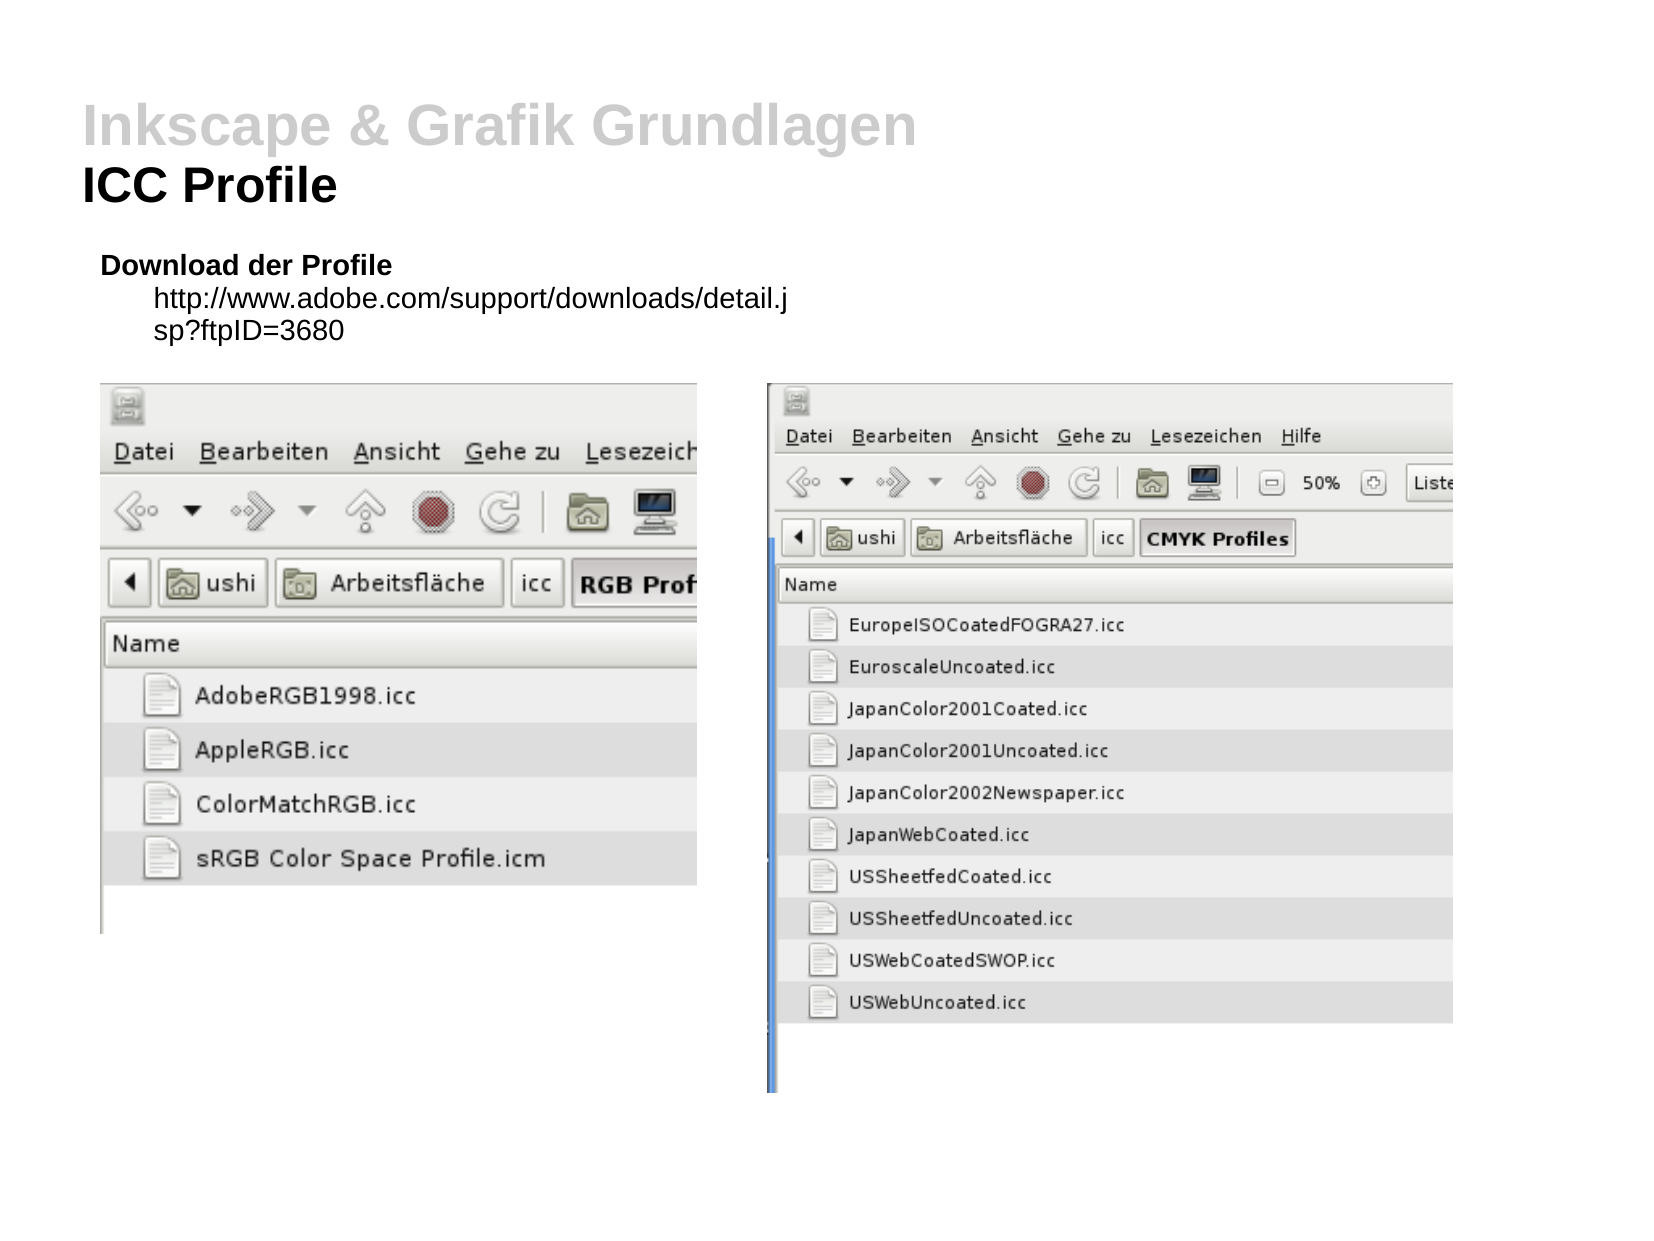

# Inkscape & Grafik Grundlagen ICC Profile
Download der Profile
http://www.adobe.com/support/downloads/detail.jsp?ftpID=3680